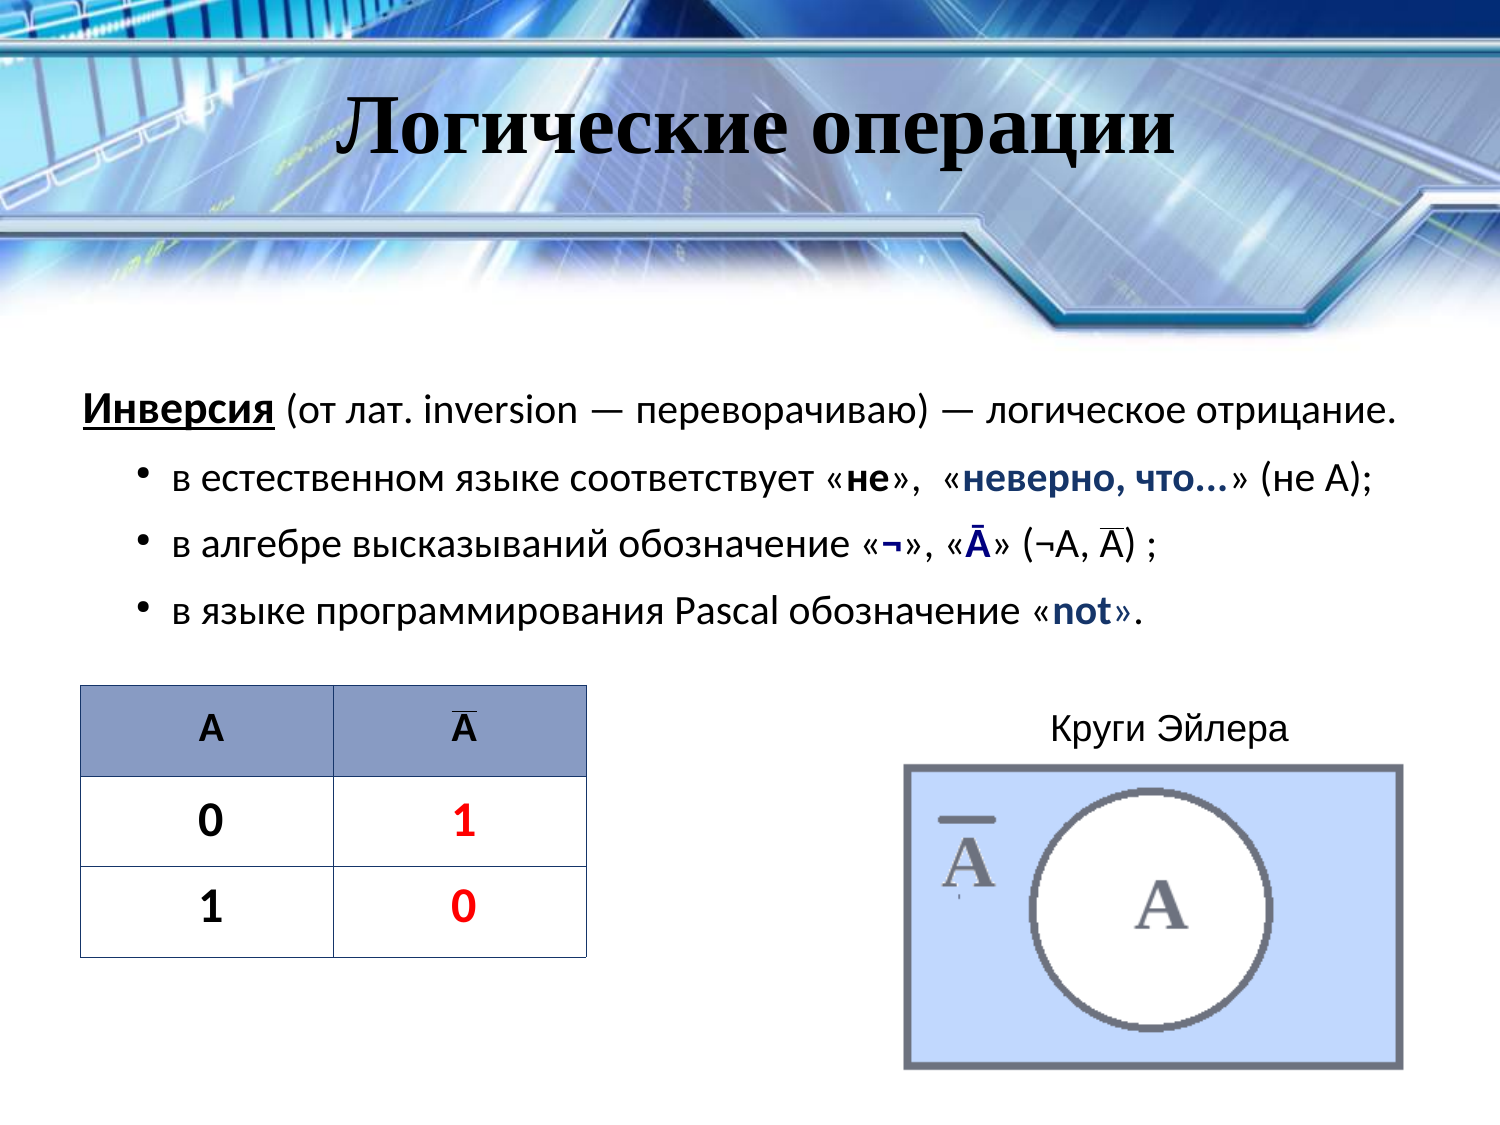

Логические операции
# Инверсия (от лат. inversion — переворачиваю) — логическое отрицание.
в естественном языке соответствует «не», «неверно, что...» (не А);
в алгебре высказываний обозначение «¬», «Ā» (¬A, А) ;
в языке программирования Pascal обозначение «not».
| | |
| --- | --- |
| | |
| | |
A
А
Круги Эйлера
0
1
1
0